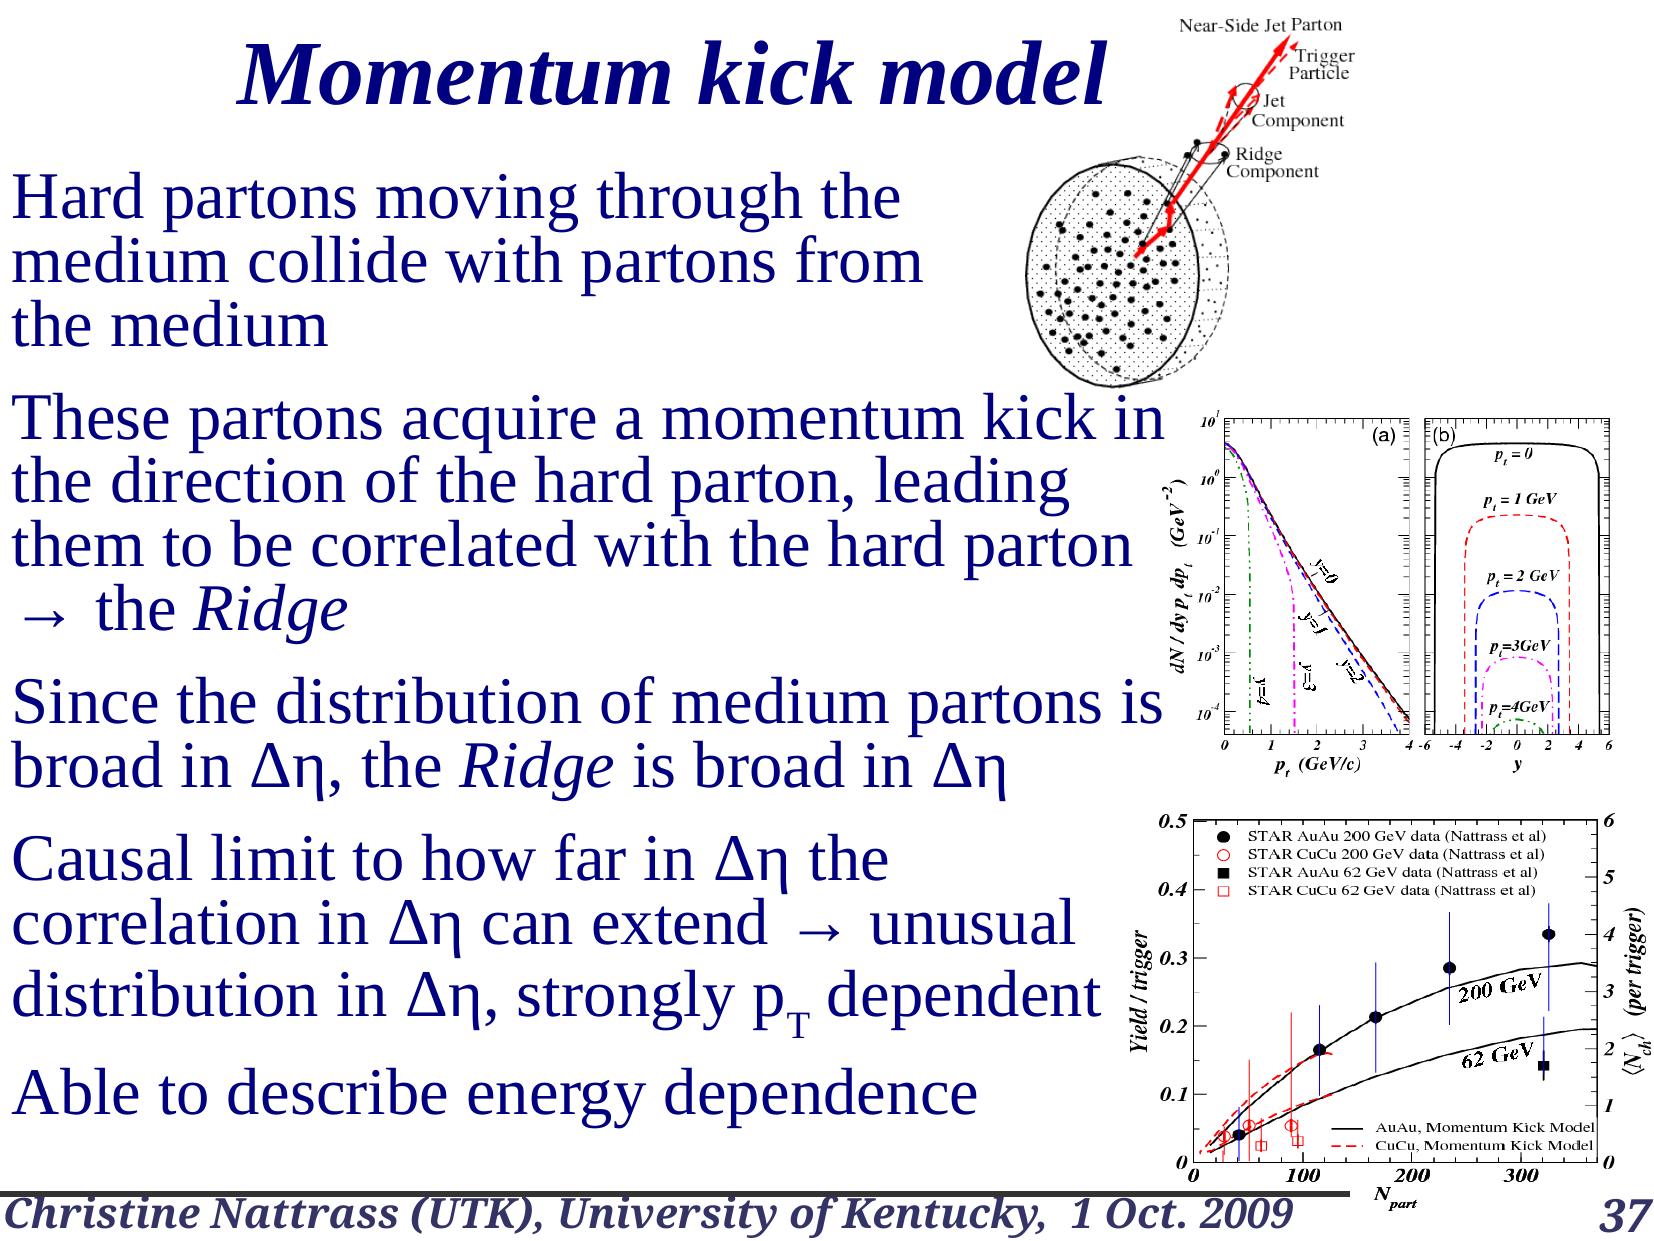

# Momentum kick model
Hard partons moving through the
medium collide with partons from
the medium
These partons acquire a momentum kick in the direction of the hard parton, leading them to be correlated with the hard parton → the Ridge
Since the distribution of medium partons is broad in Δη, the Ridge is broad in Δη
Causal limit to how far in Δη the correlation in Δη can extend → unusual distribution in Δη, strongly pT dependent
Able to describe energy dependence